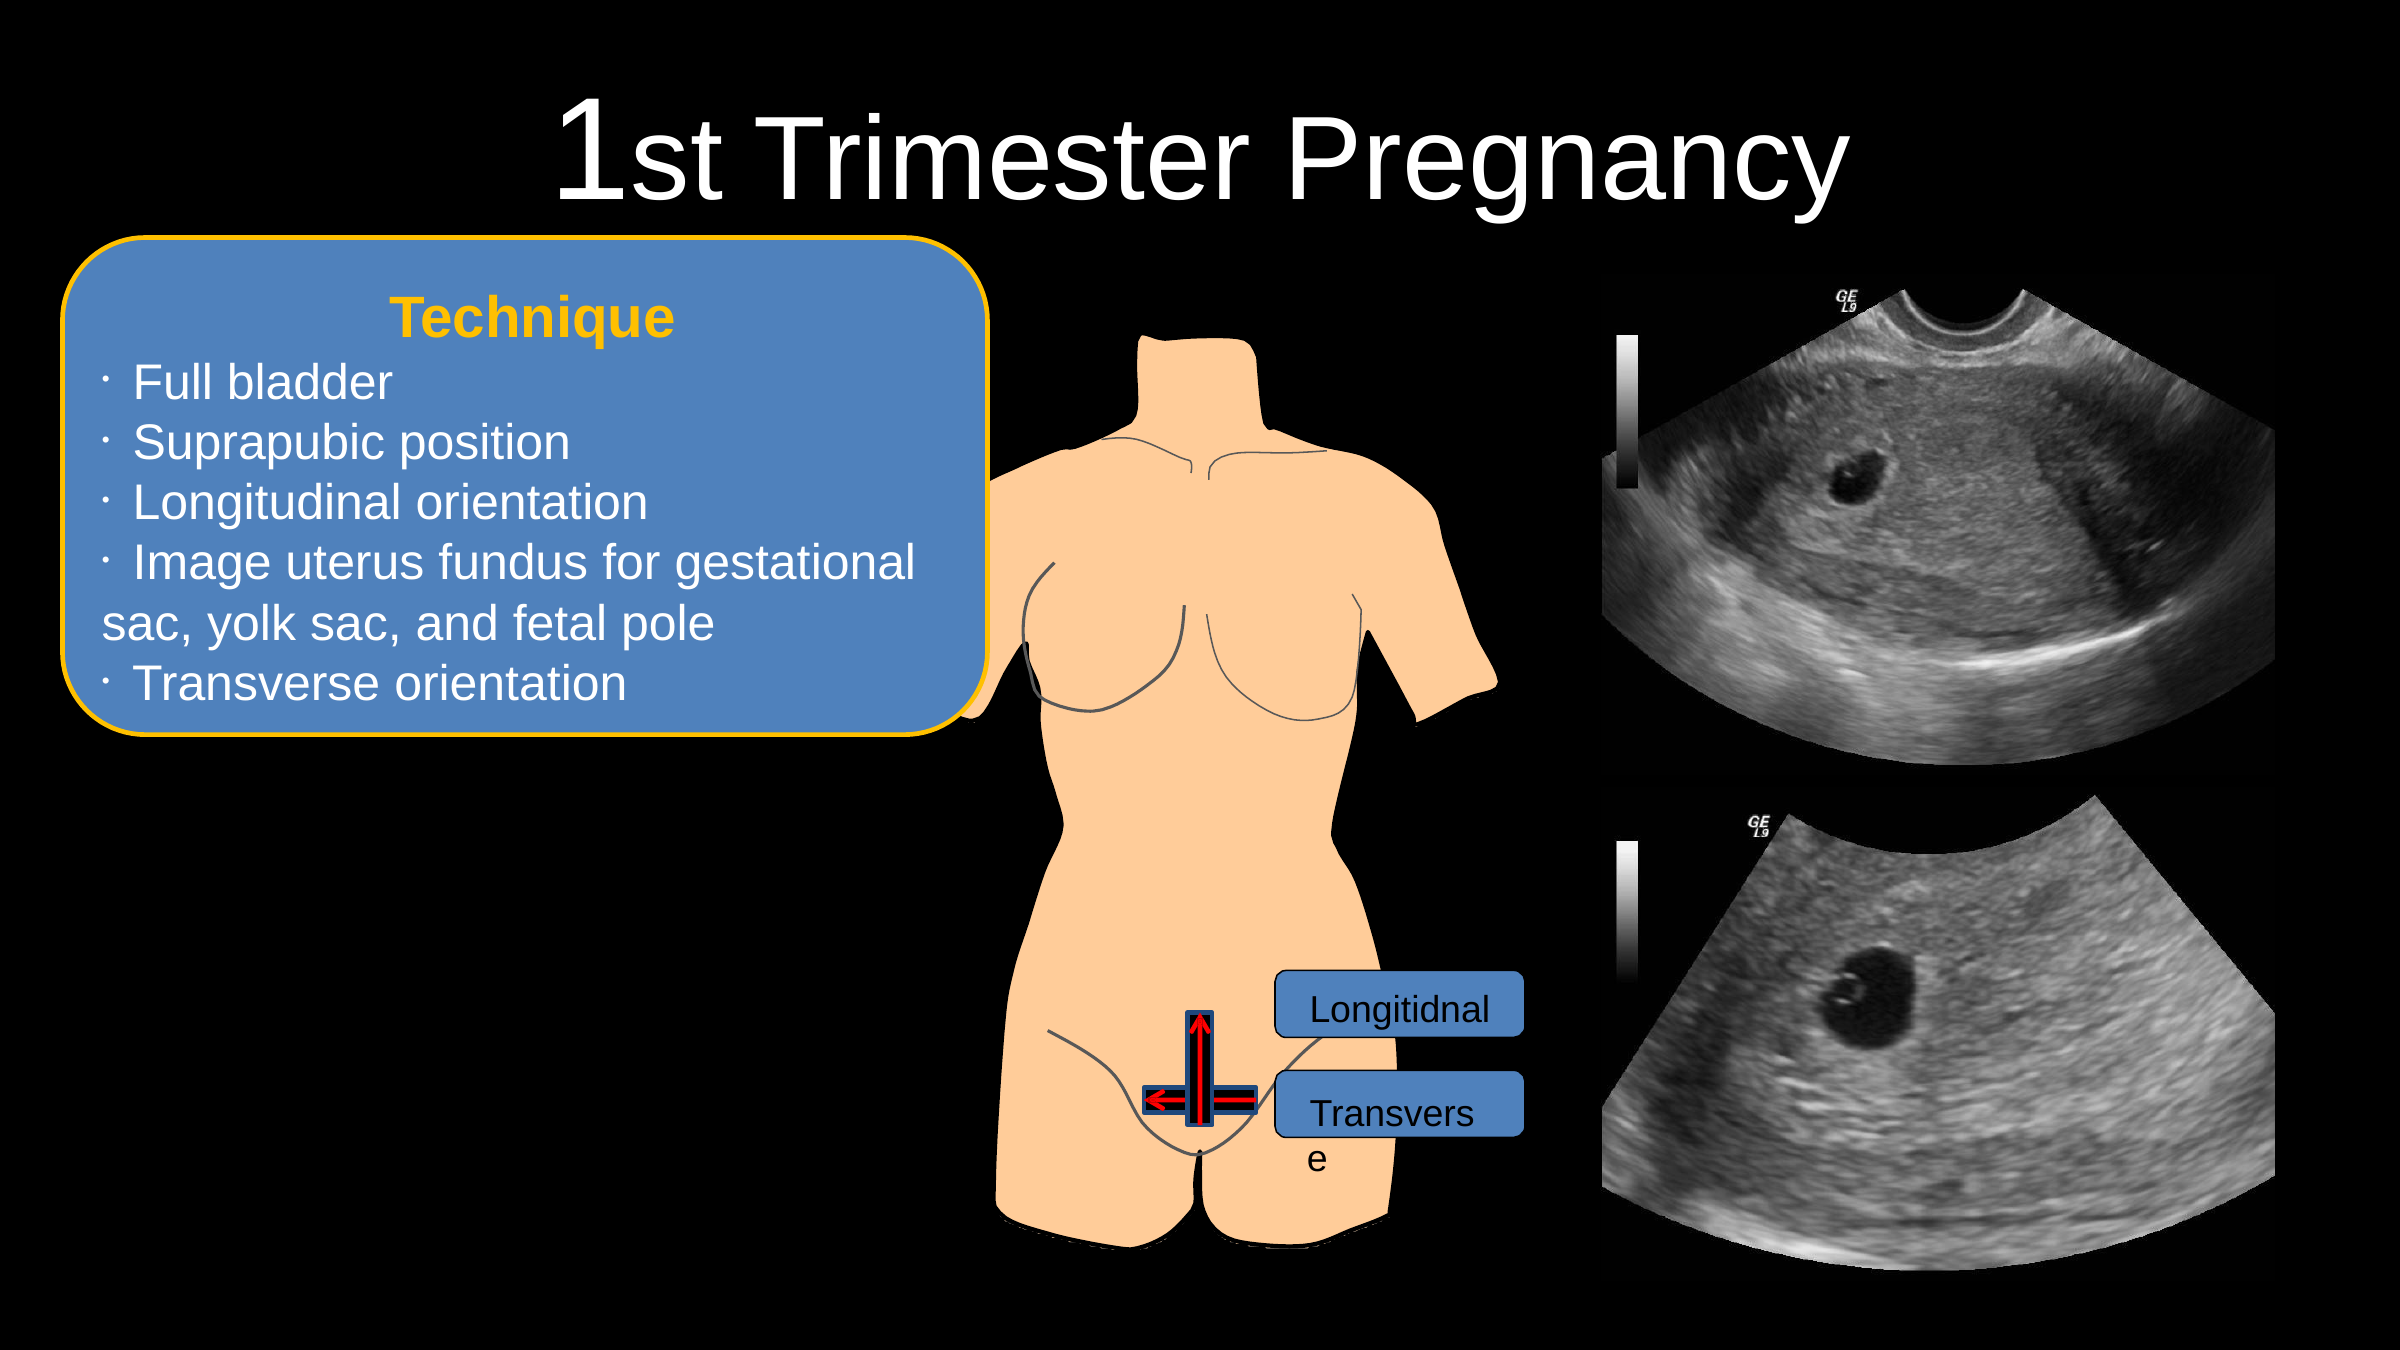

# 1st Trimester Pregnancy
Technique
Full bladder
Suprapubic position
Longitudinal orientation
Image uterus fundus for gestational
sac, yolk sac, and fetal pole
Transverse orientation
Longitidnal
Transverse